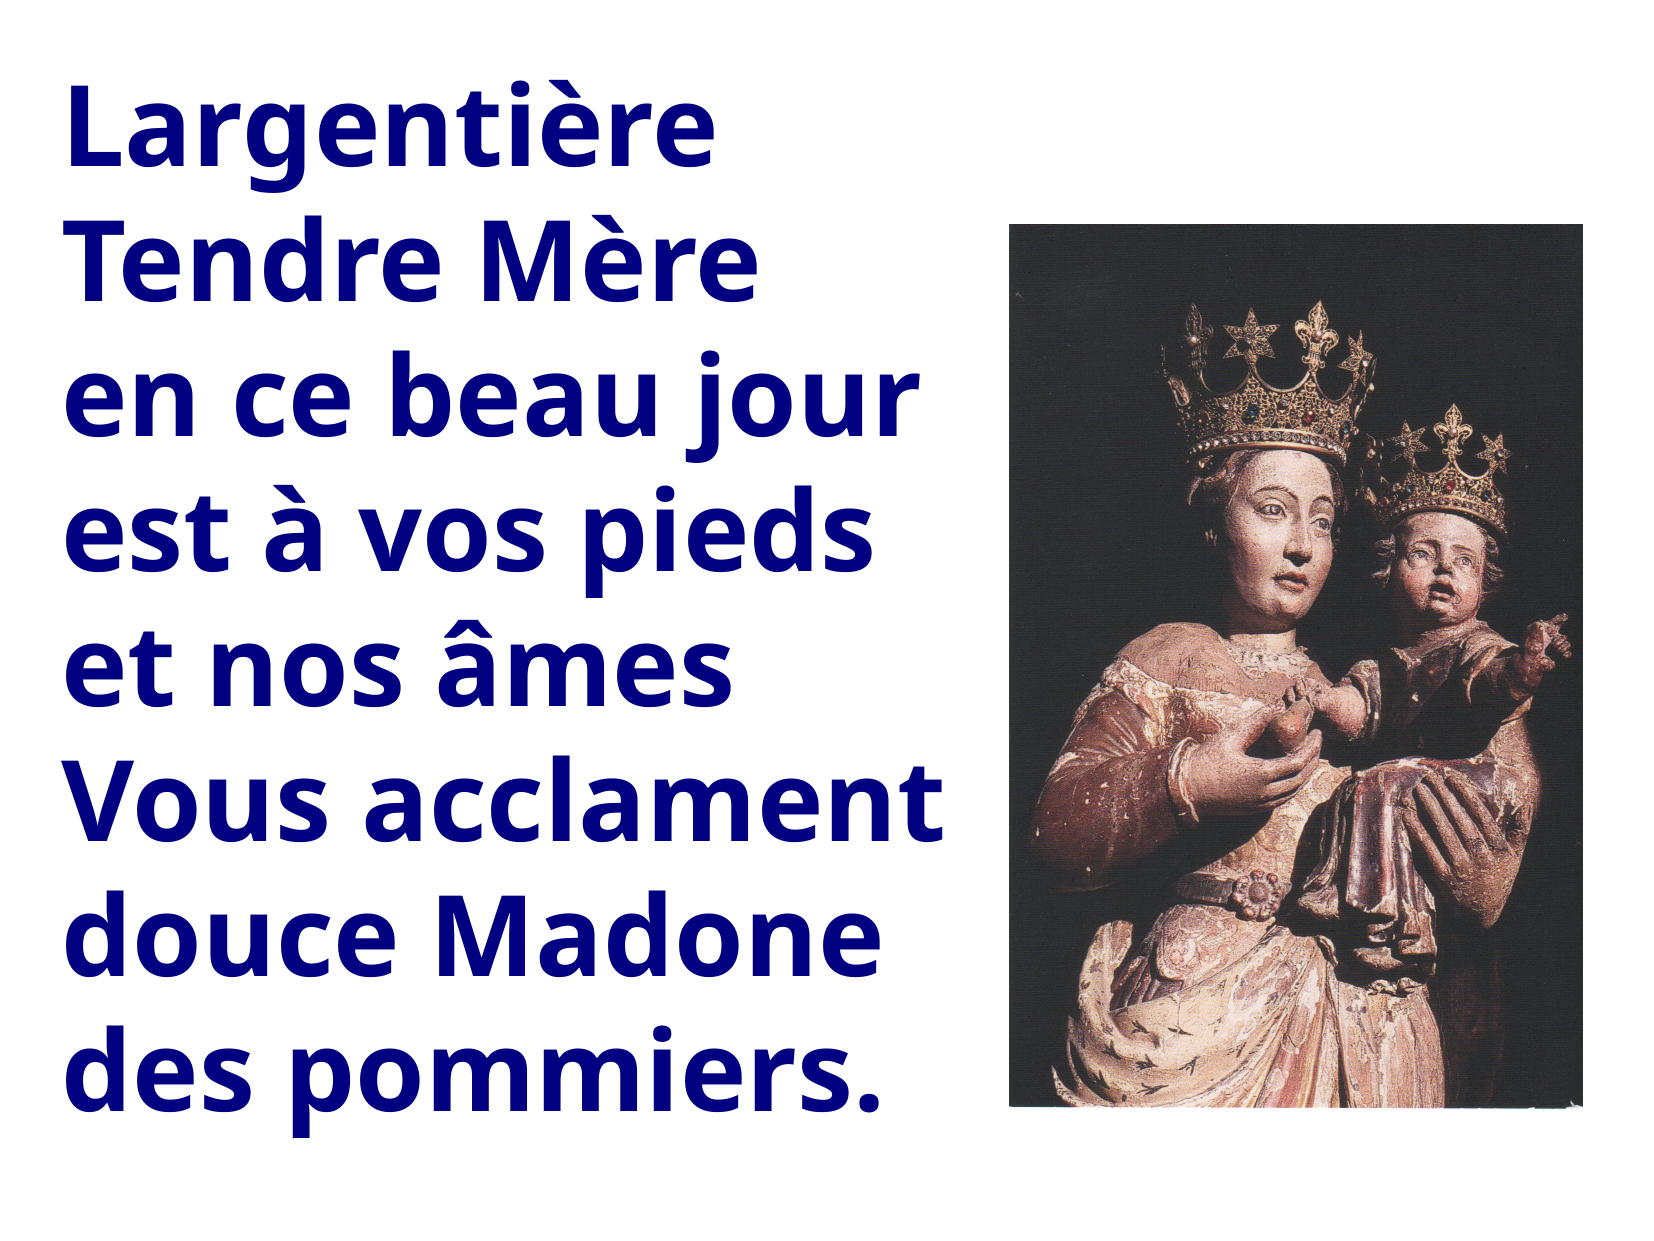

Largentière
Tendre Mère
en ce beau jour
est à vos pieds
et nos âmes
Vous acclament
douce Madone
des pommiers.